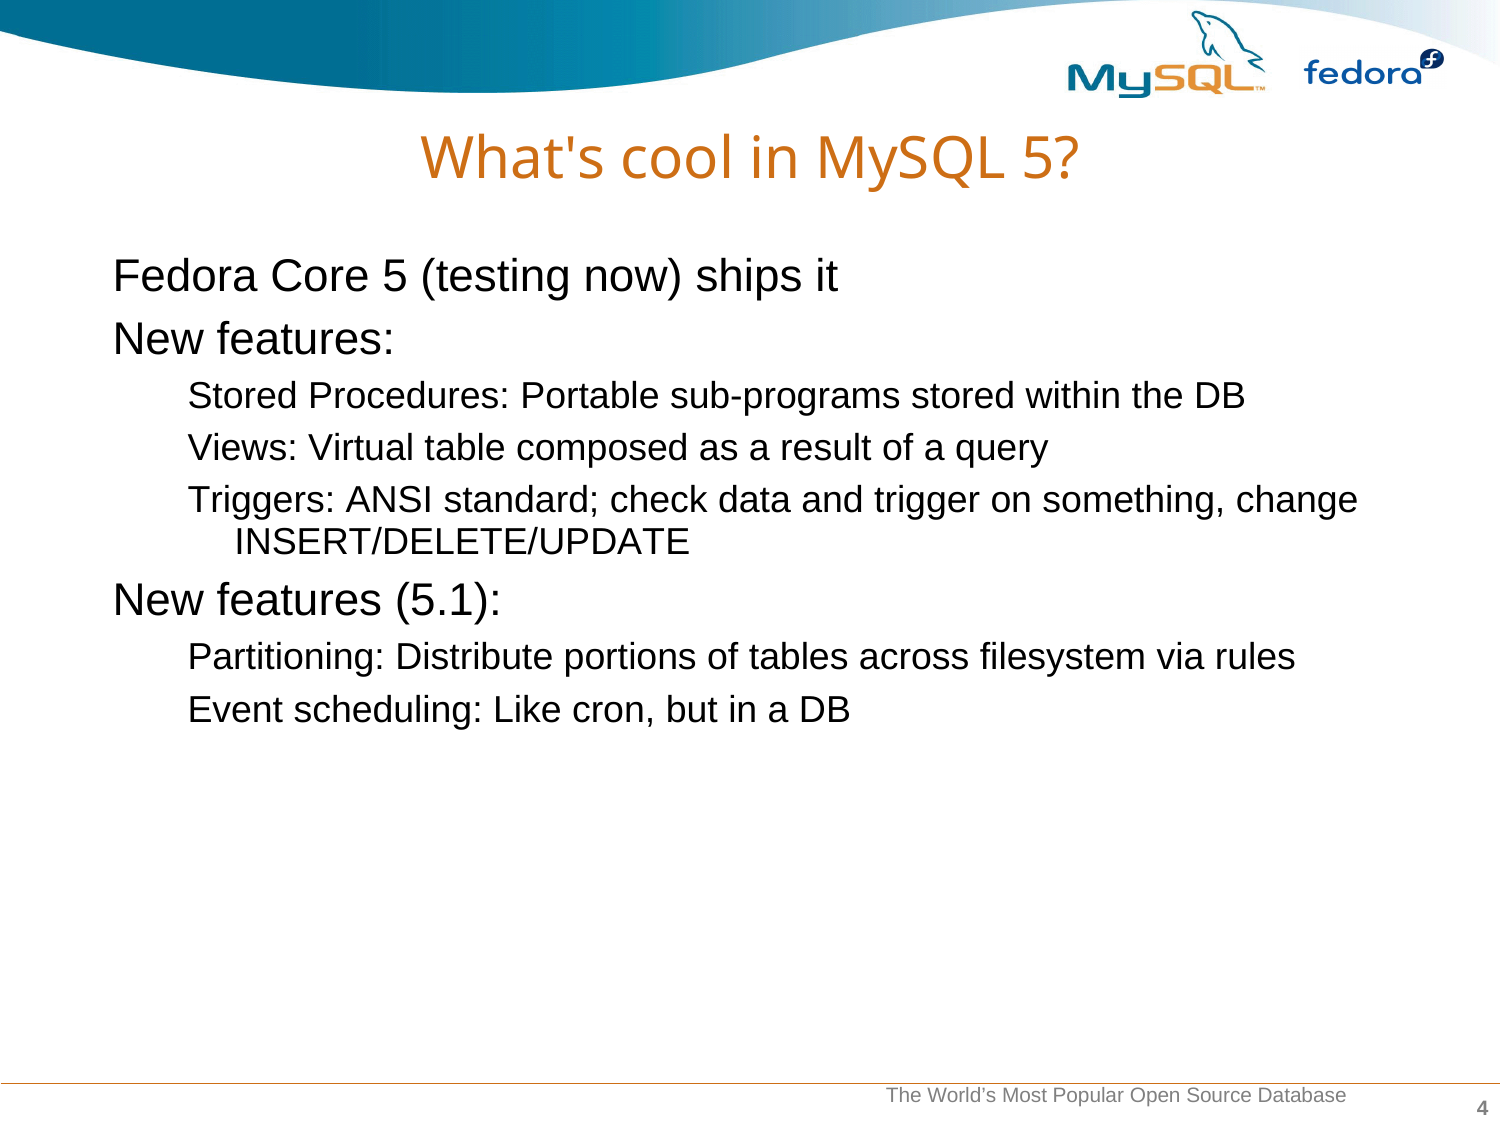

# What's cool in MySQL 5?
Fedora Core 5 (testing now) ships it
New features:
Stored Procedures: Portable sub-programs stored within the DB
Views: Virtual table composed as a result of a query
Triggers: ANSI standard; check data and trigger on something, change INSERT/DELETE/UPDATE
New features (5.1):
Partitioning: Distribute portions of tables across filesystem via rules
Event scheduling: Like cron, but in a DB